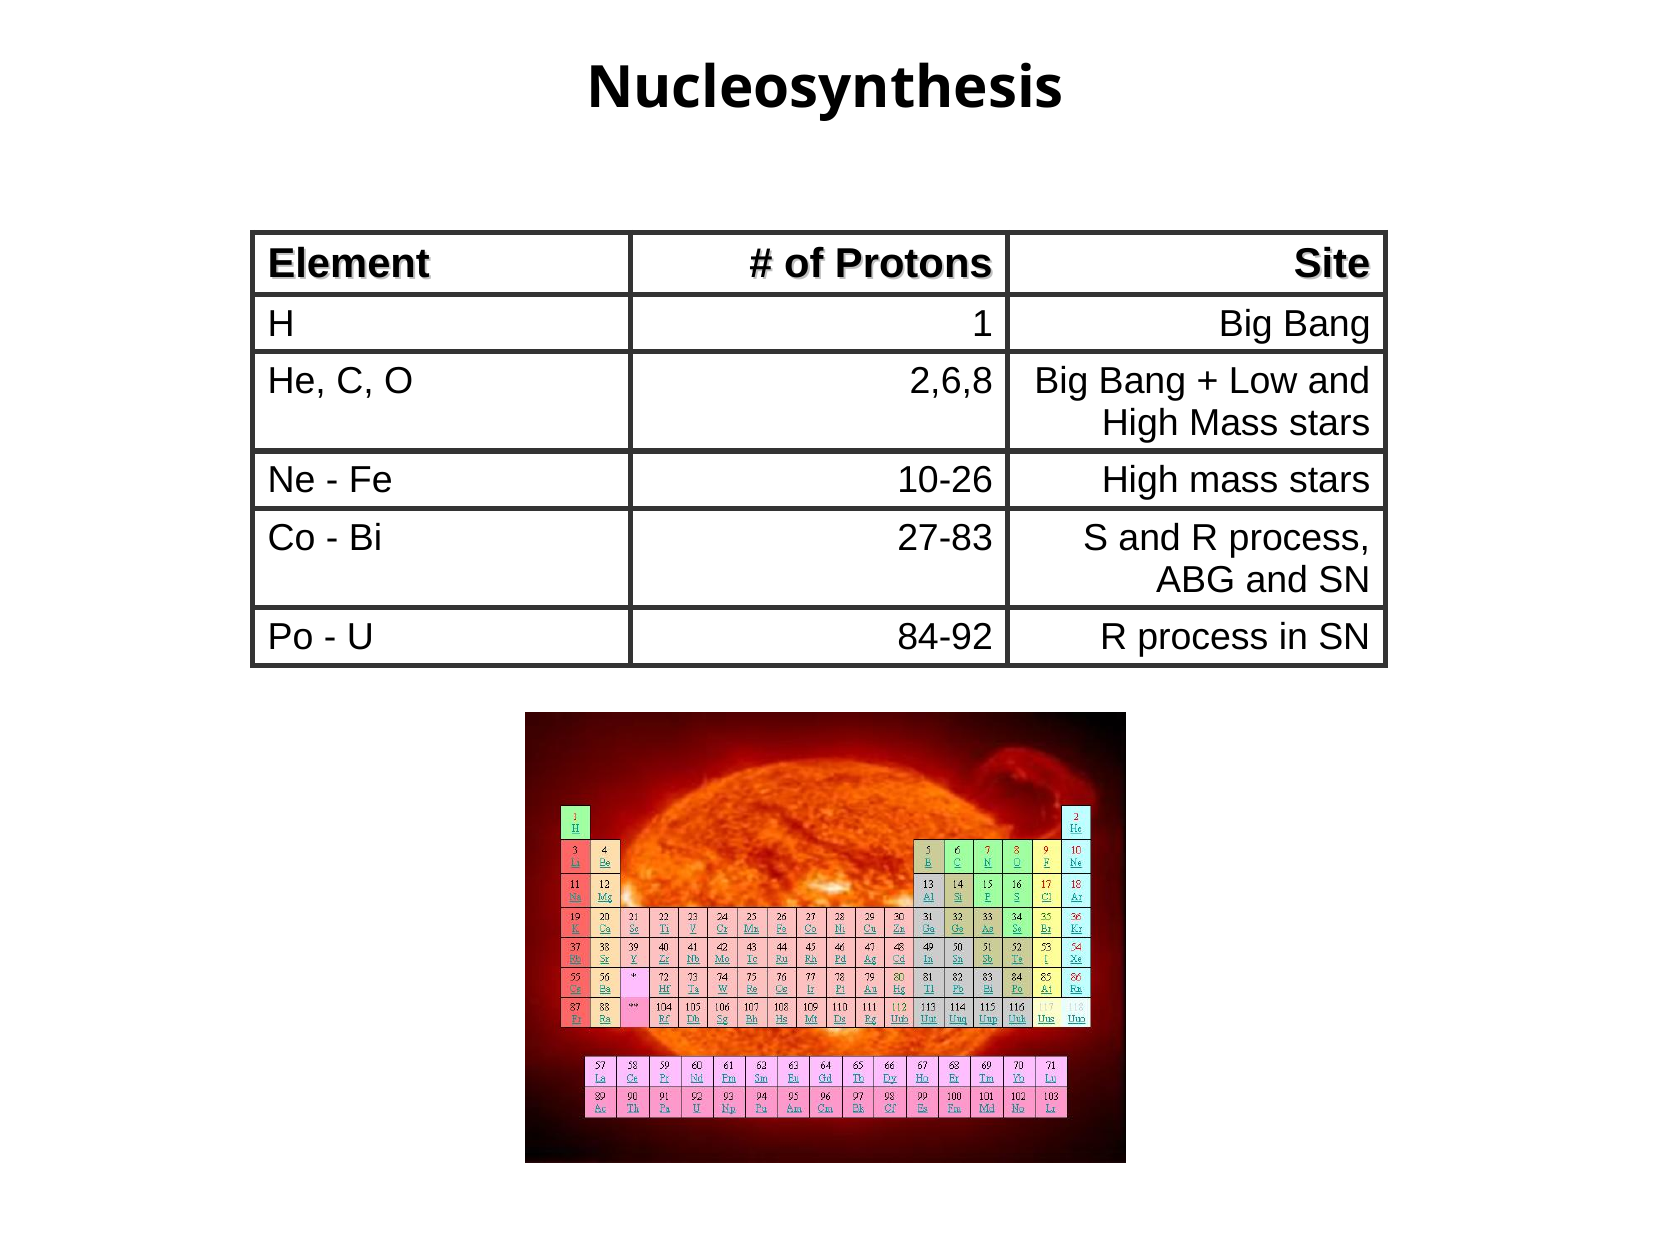

Nucleosynthesis
| Element | # of Protons | Site |
| --- | --- | --- |
| H | 1 | Big Bang |
| He, C, O | 2,6,8 | Big Bang + Low and High Mass stars |
| Ne - Fe | 10-26 | High mass stars |
| Co - Bi | 27-83 | S and R process, ABG and SN |
| Po - U | 84-92 | R process in SN |
| | | |
| --- | --- | --- |
| | | |
| | | |
| | | |
| | | |
| | | |